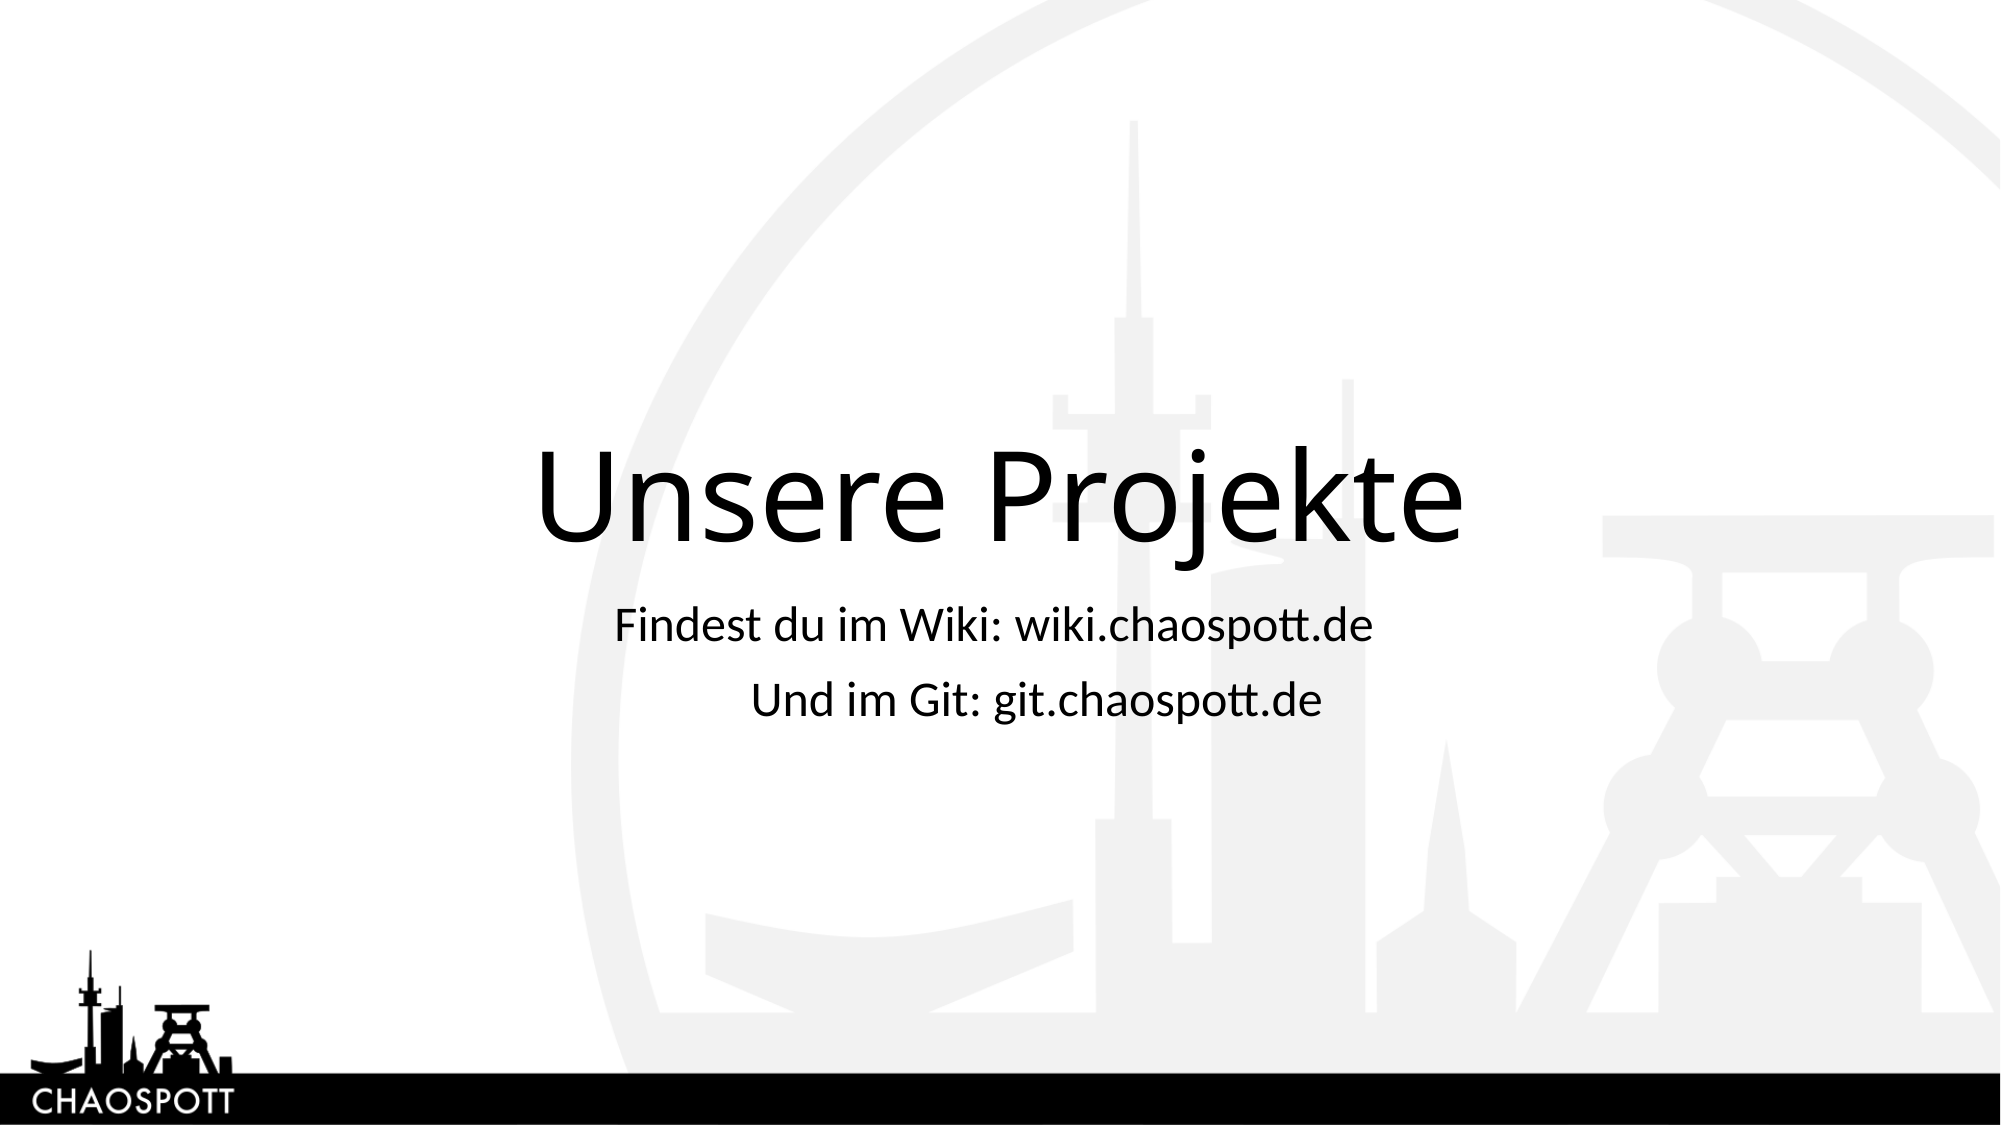

# Unsere Projekte
Findest du im Wiki: wiki.chaospott.de
	Und im Git: git.chaospott.de